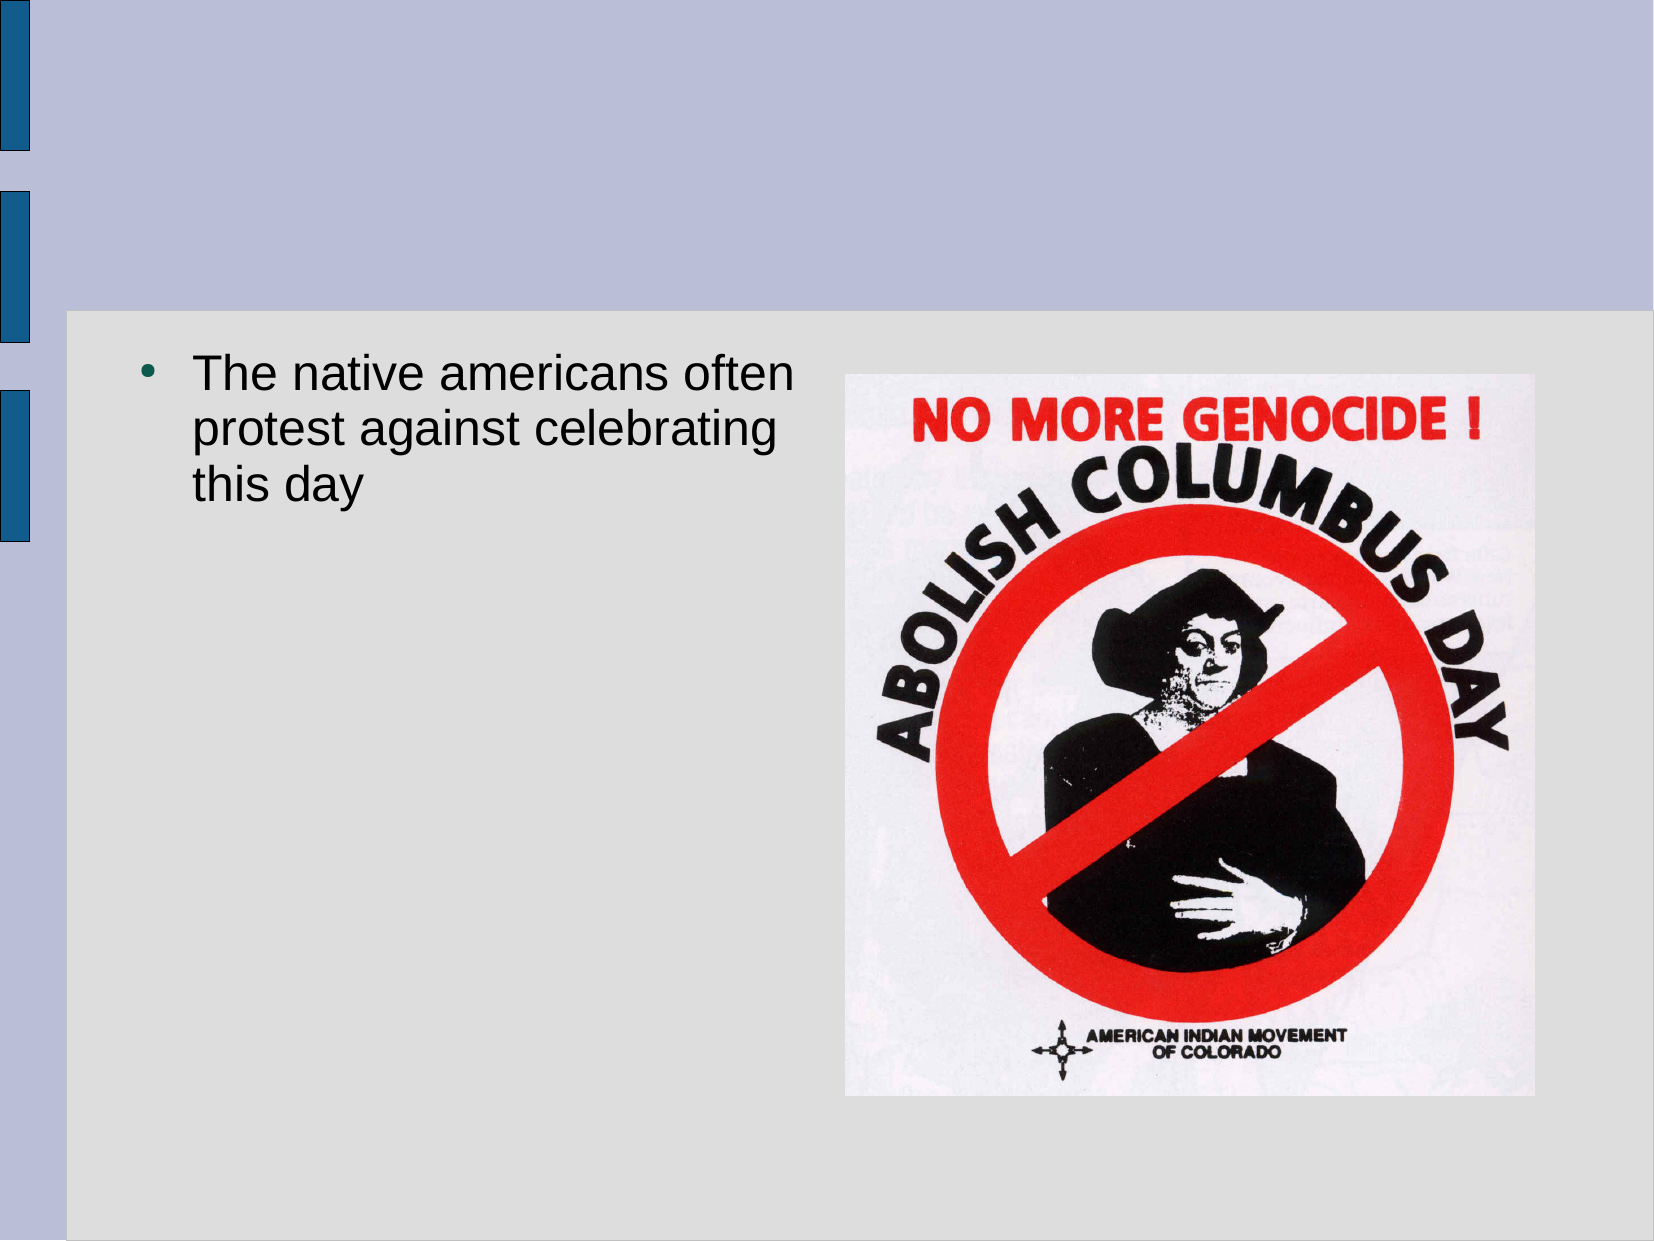

# The native americans often protest against celebrating this day